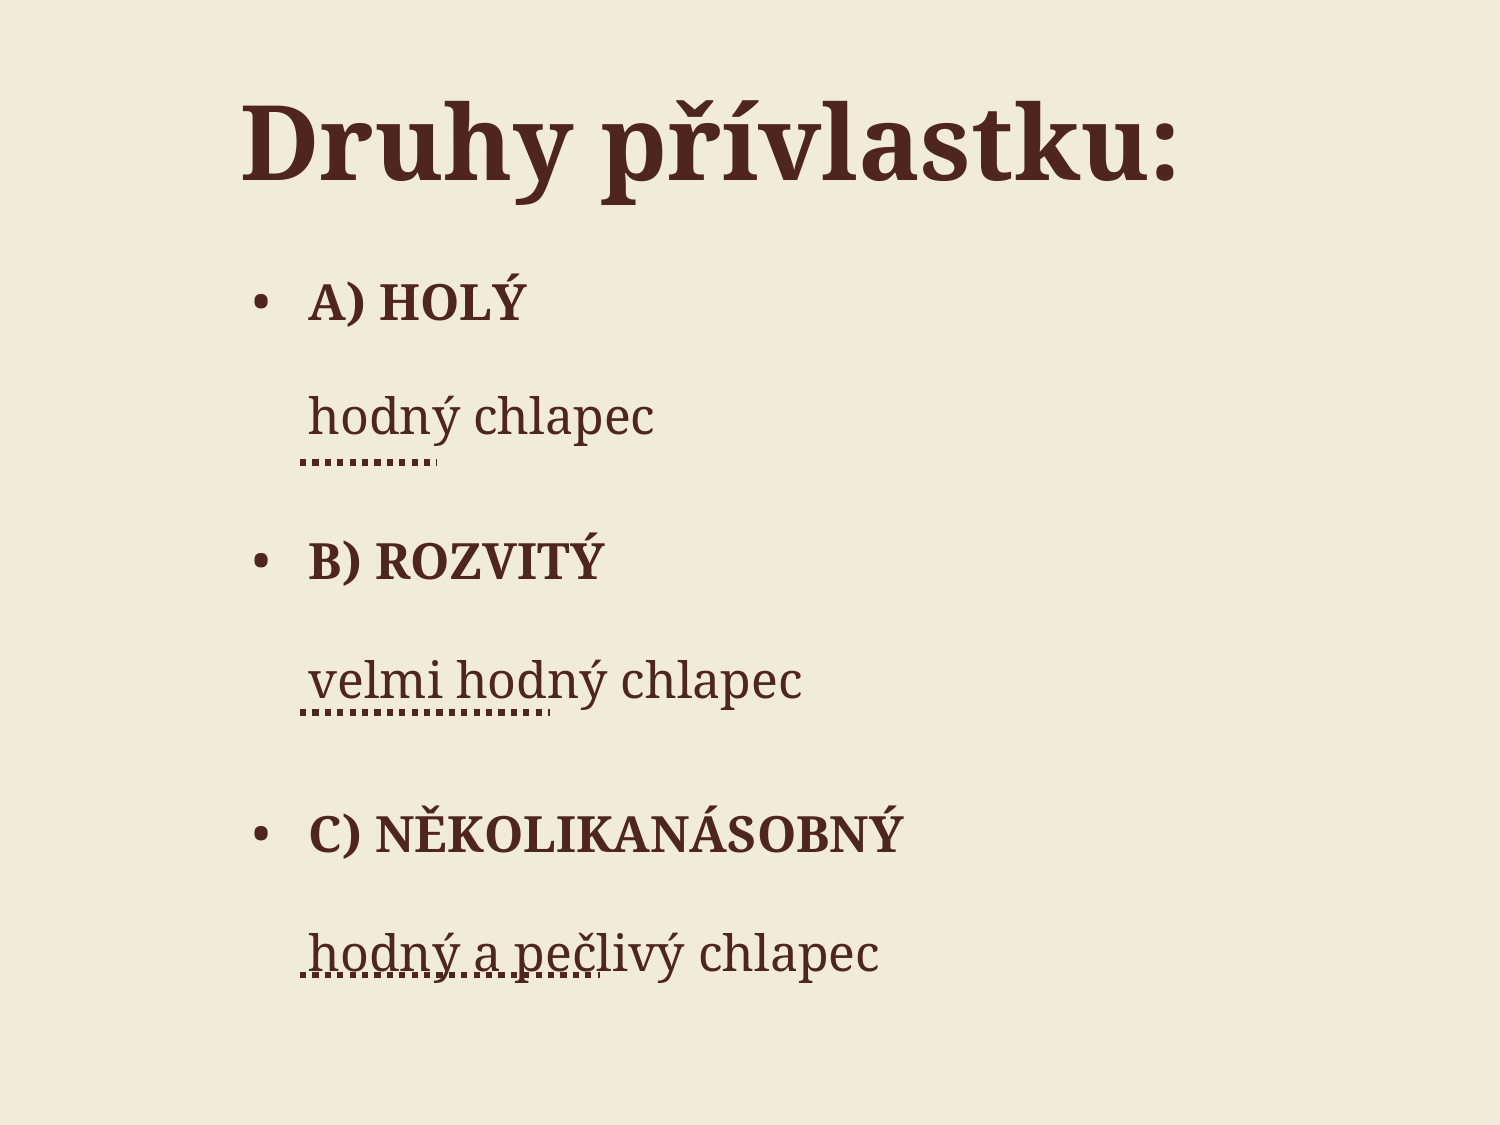

# Druhy přívlastku:
A) HOLÝ
	hodný chlapec
B) ROZVITÝ
	velmi hodný chlapec
C) NĚKOLIKANÁSOBNÝ
	hodný a pečlivý chlapec